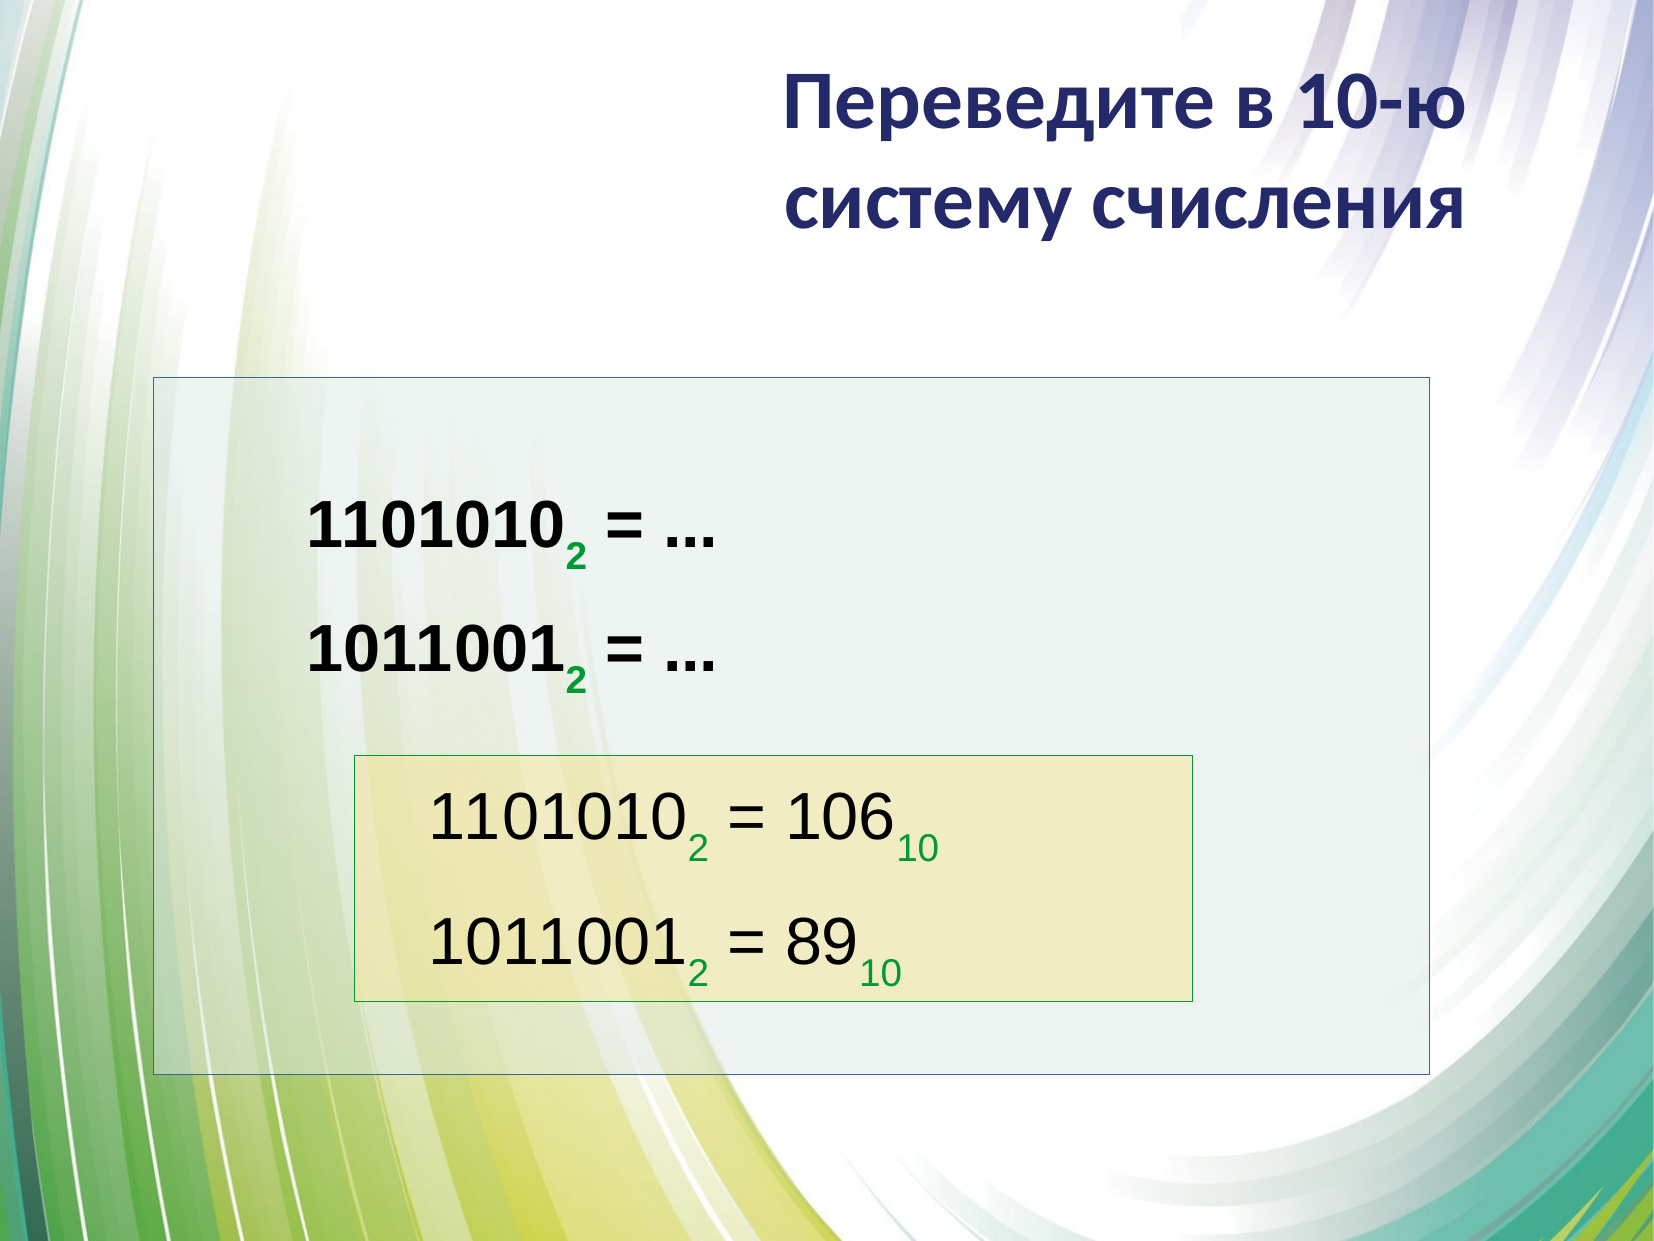

Переведите в 10-ю систему счисления
11010102 = ...
10110012 = ...
11010102 = 10610
10110012 = 8910